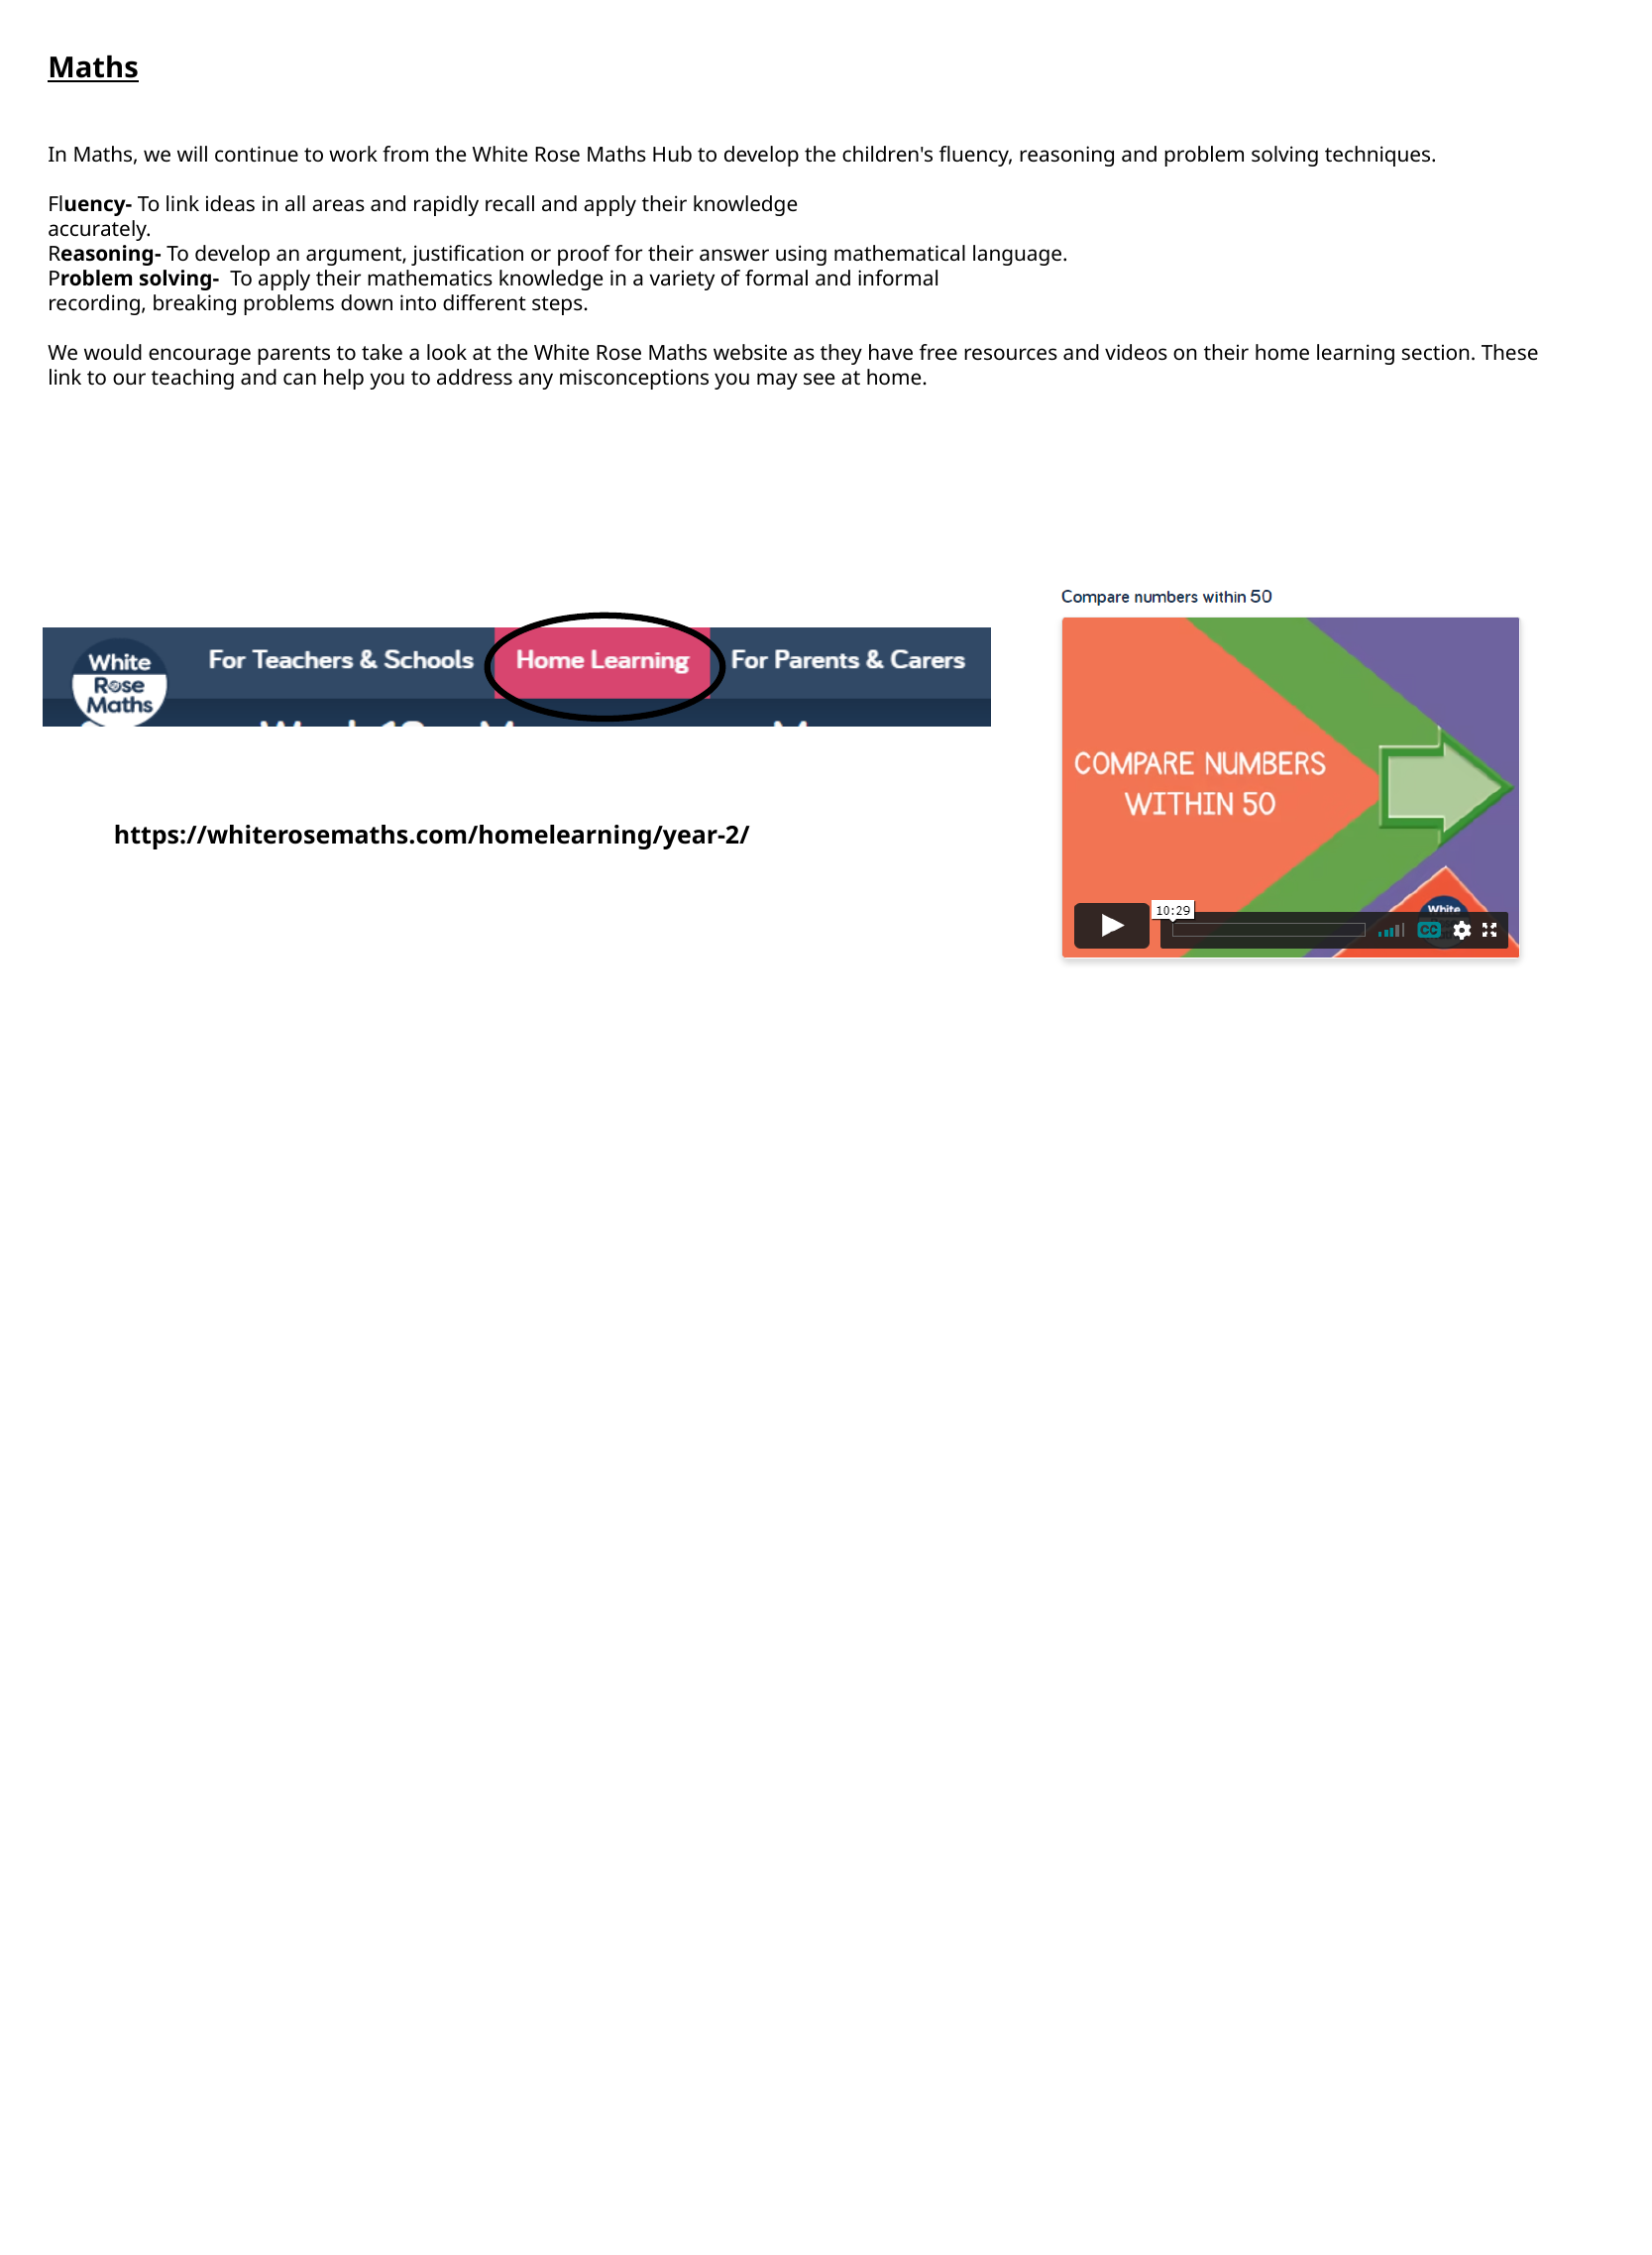

Maths
In Maths, we will continue to work from the White Rose Maths Hub to develop the children's fluency, reasoning  and problem solving techniques.
Fluency- To link ideas in all areas and rapidly recall and apply their knowledge
accurately.
Reasoning- To develop an argument, justification or proof for their answer using mathematical language.
Problem solving- To apply their mathematics knowledge in a variety of formal and informal
recording, breaking problems down into different steps.
We would encourage parents to take a look at the White Rose Maths website as they have free resources and  videos on their home learning section. These link to our teaching and can help you to address any  misconceptions you may see at home.
https://whiterosemaths.com/homelearning/year-2/